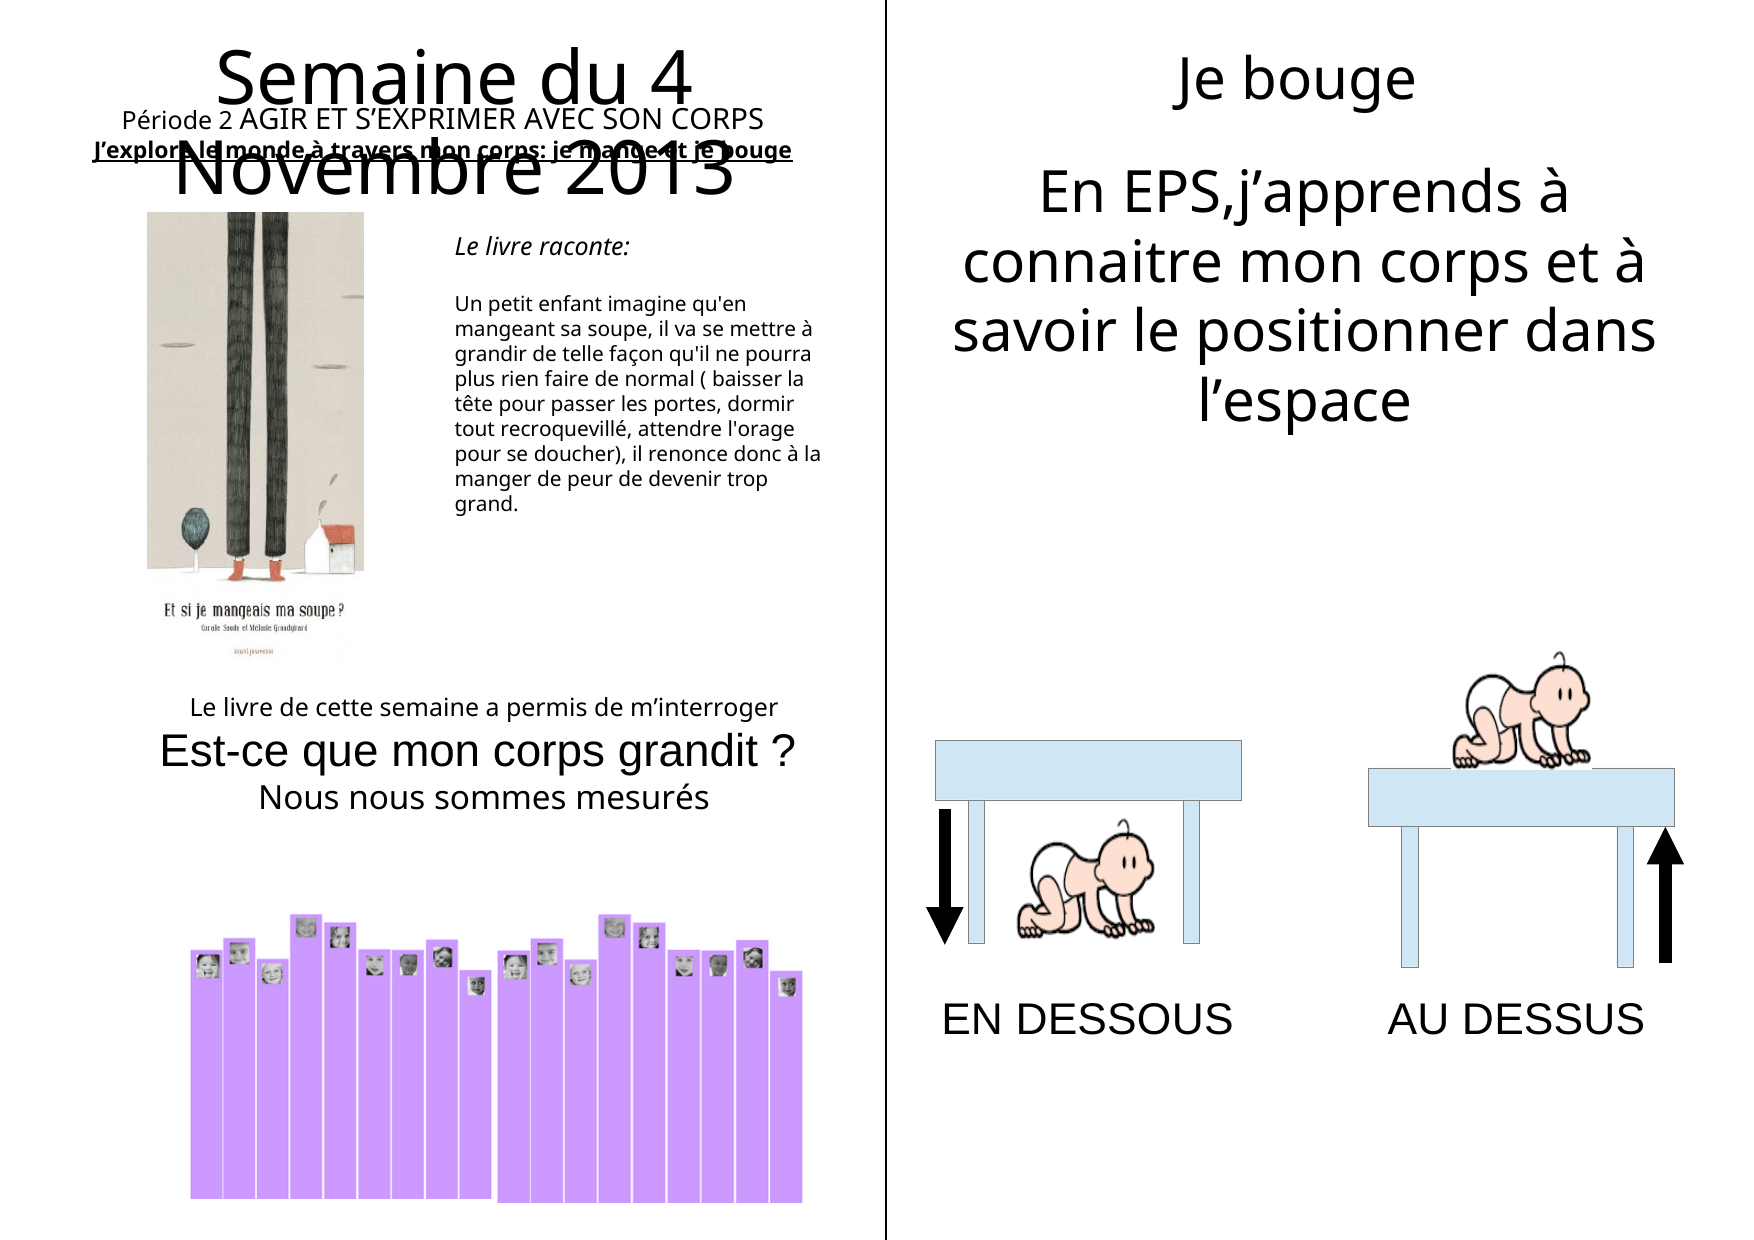

Semaine du 4 Novembre 2013
Je bouge
Période 2 AGIR ET S’EXPRIMER AVEC SON CORPS
J’explore le monde à travers mon corps: je mange et je bouge
En EPS,j’apprends à connaitre mon corps et à savoir le positionner dans l’espace
Le livre raconte:
Un petit enfant imagine qu'en mangeant sa soupe, il va se mettre à grandir de telle façon qu'il ne pourra plus rien faire de normal ( baisser la tête pour passer les portes, dormir tout recroquevillé, attendre l'orage pour se doucher), il renonce donc à la manger de peur de devenir trop grand.
Le livre de cette semaine a permis de m’interroger
Est-ce que mon corps grandit ?
Nous nous sommes mesurés